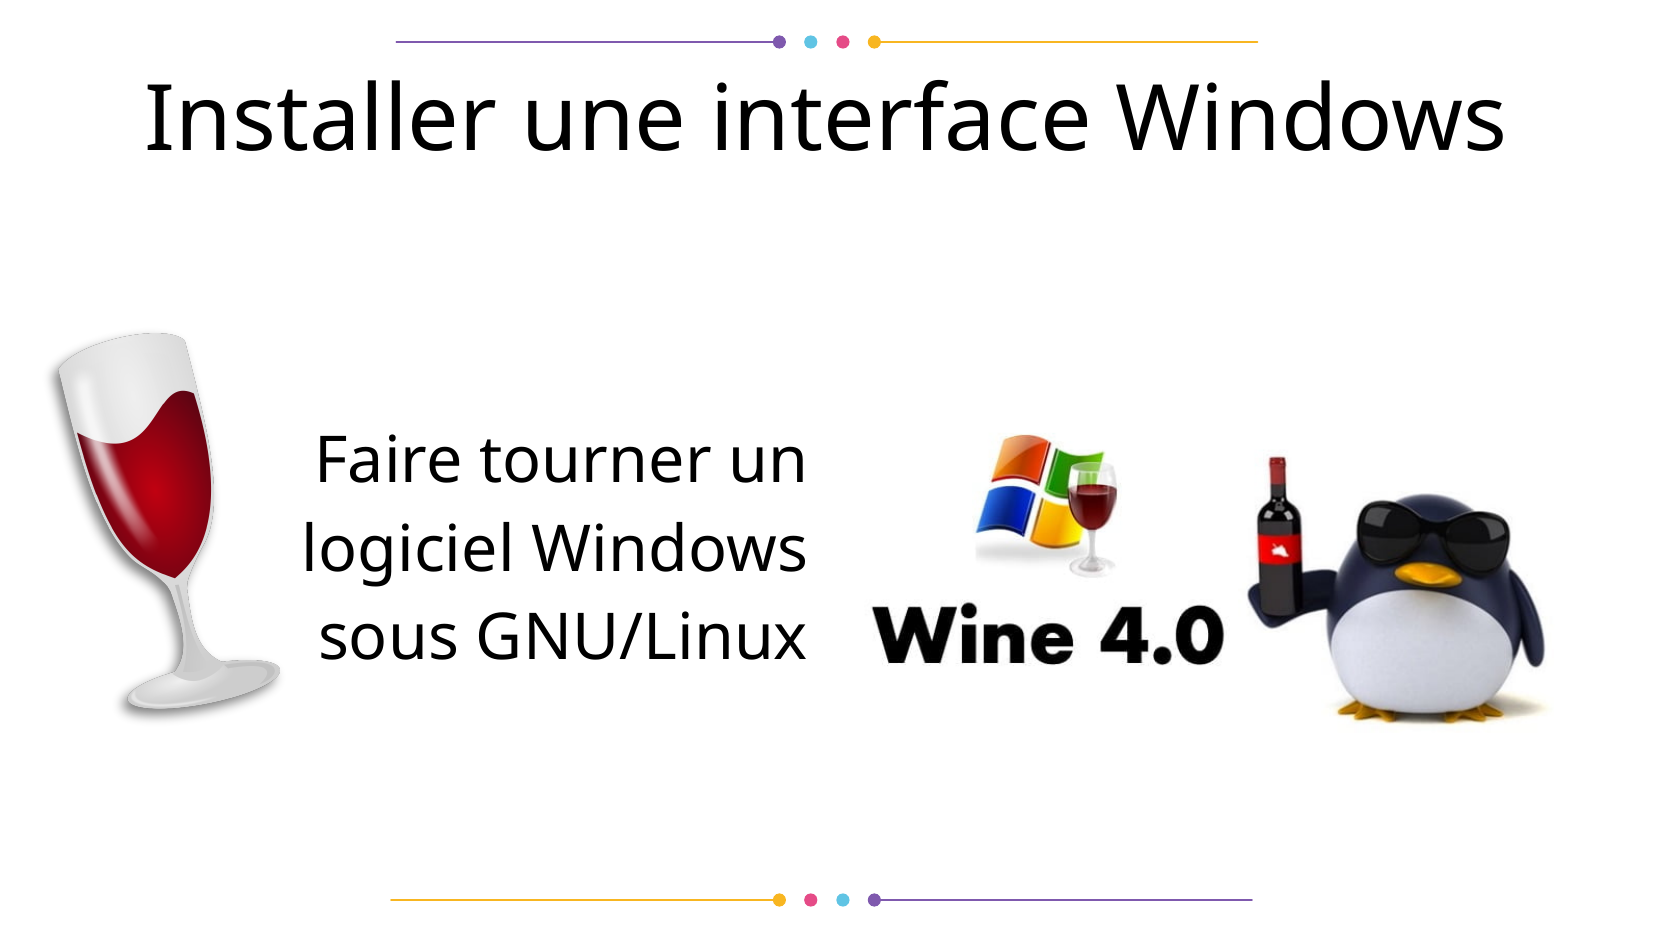

# Installer une interface Windows
Faire tourner un logiciel Windows sous GNU/Linux